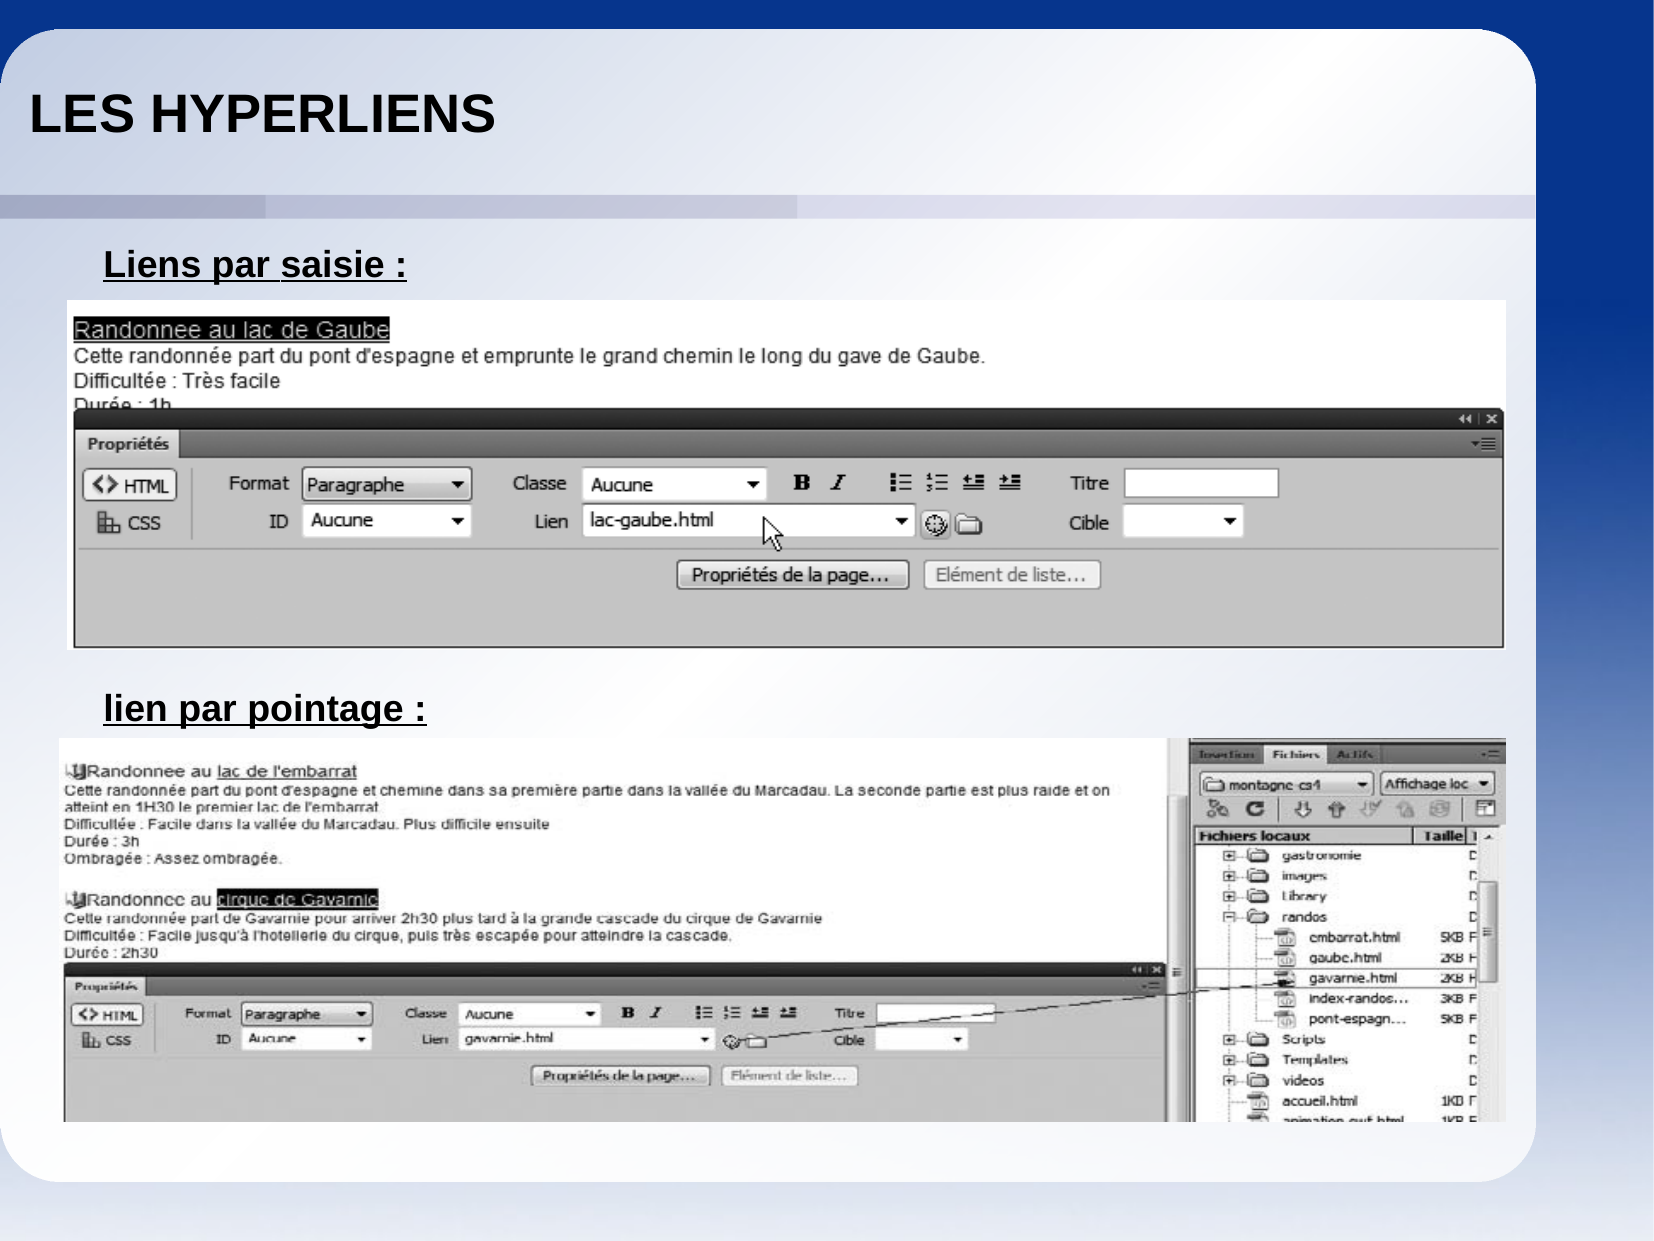

# LES HYPERLIENS
Liens par saisie :
lien par pointage :